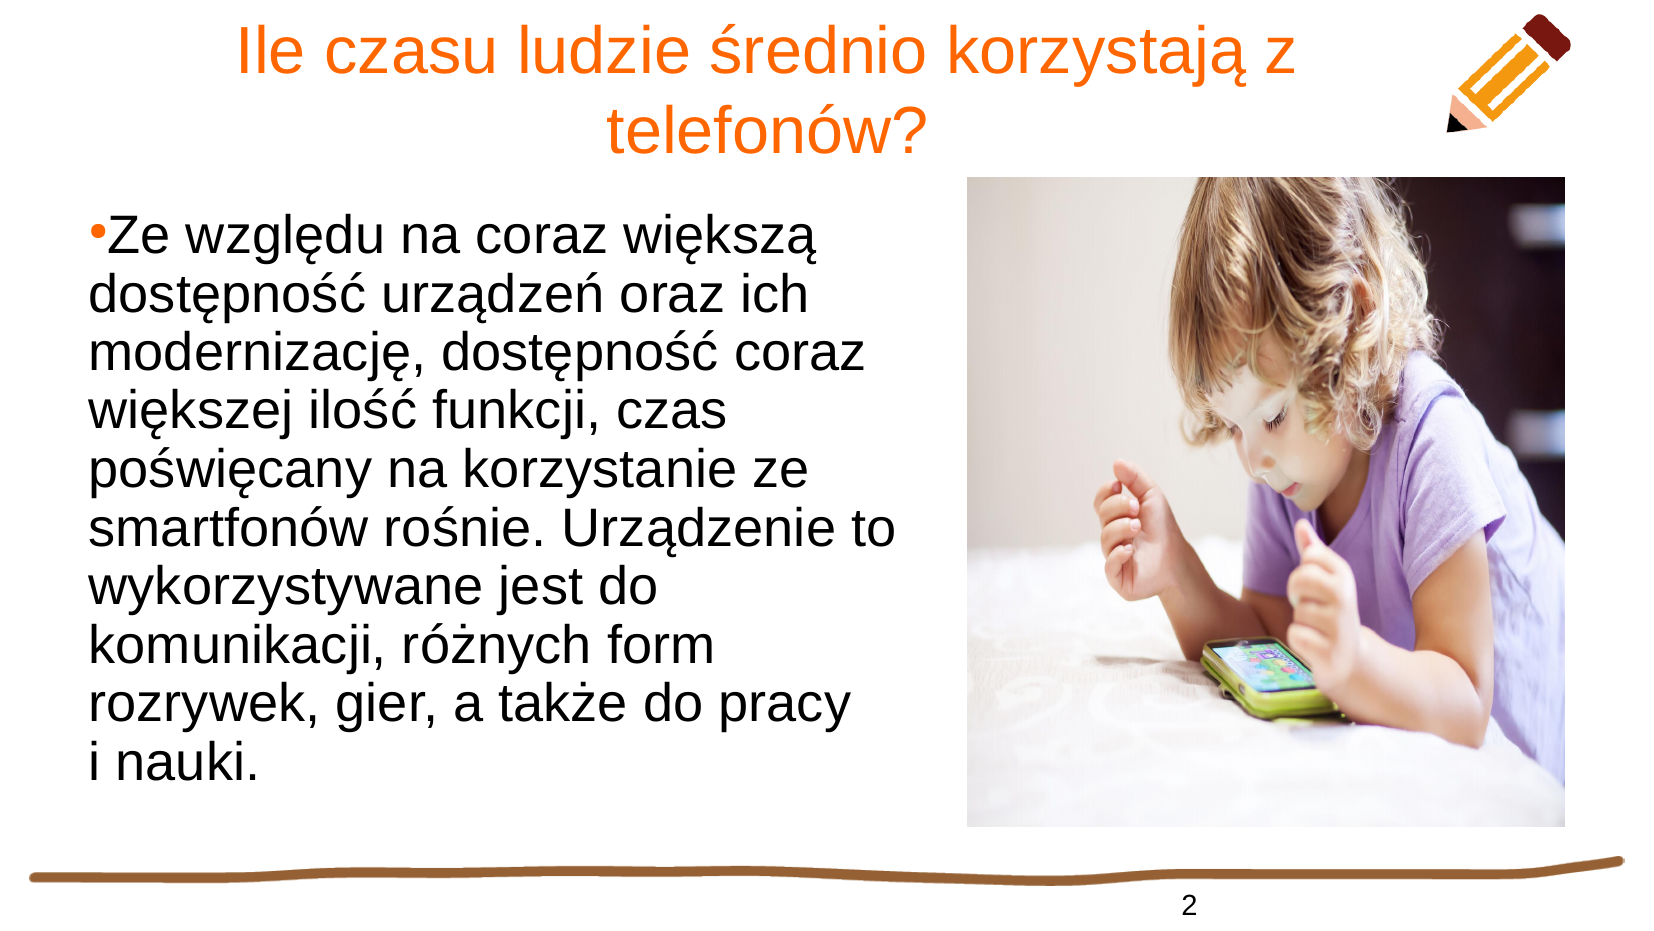

# Ile czasu ludzie średnio korzystają z telefonów?
Ze względu na coraz większą dostępność urządzeń oraz ich modernizację, dostępność coraz większej ilość funkcji, czas poświęcany na korzystanie ze smartfonów rośnie. Urządzenie to wykorzystywane jest do komunikacji, różnych form rozrywek, gier, a także do pracy
i nauki.